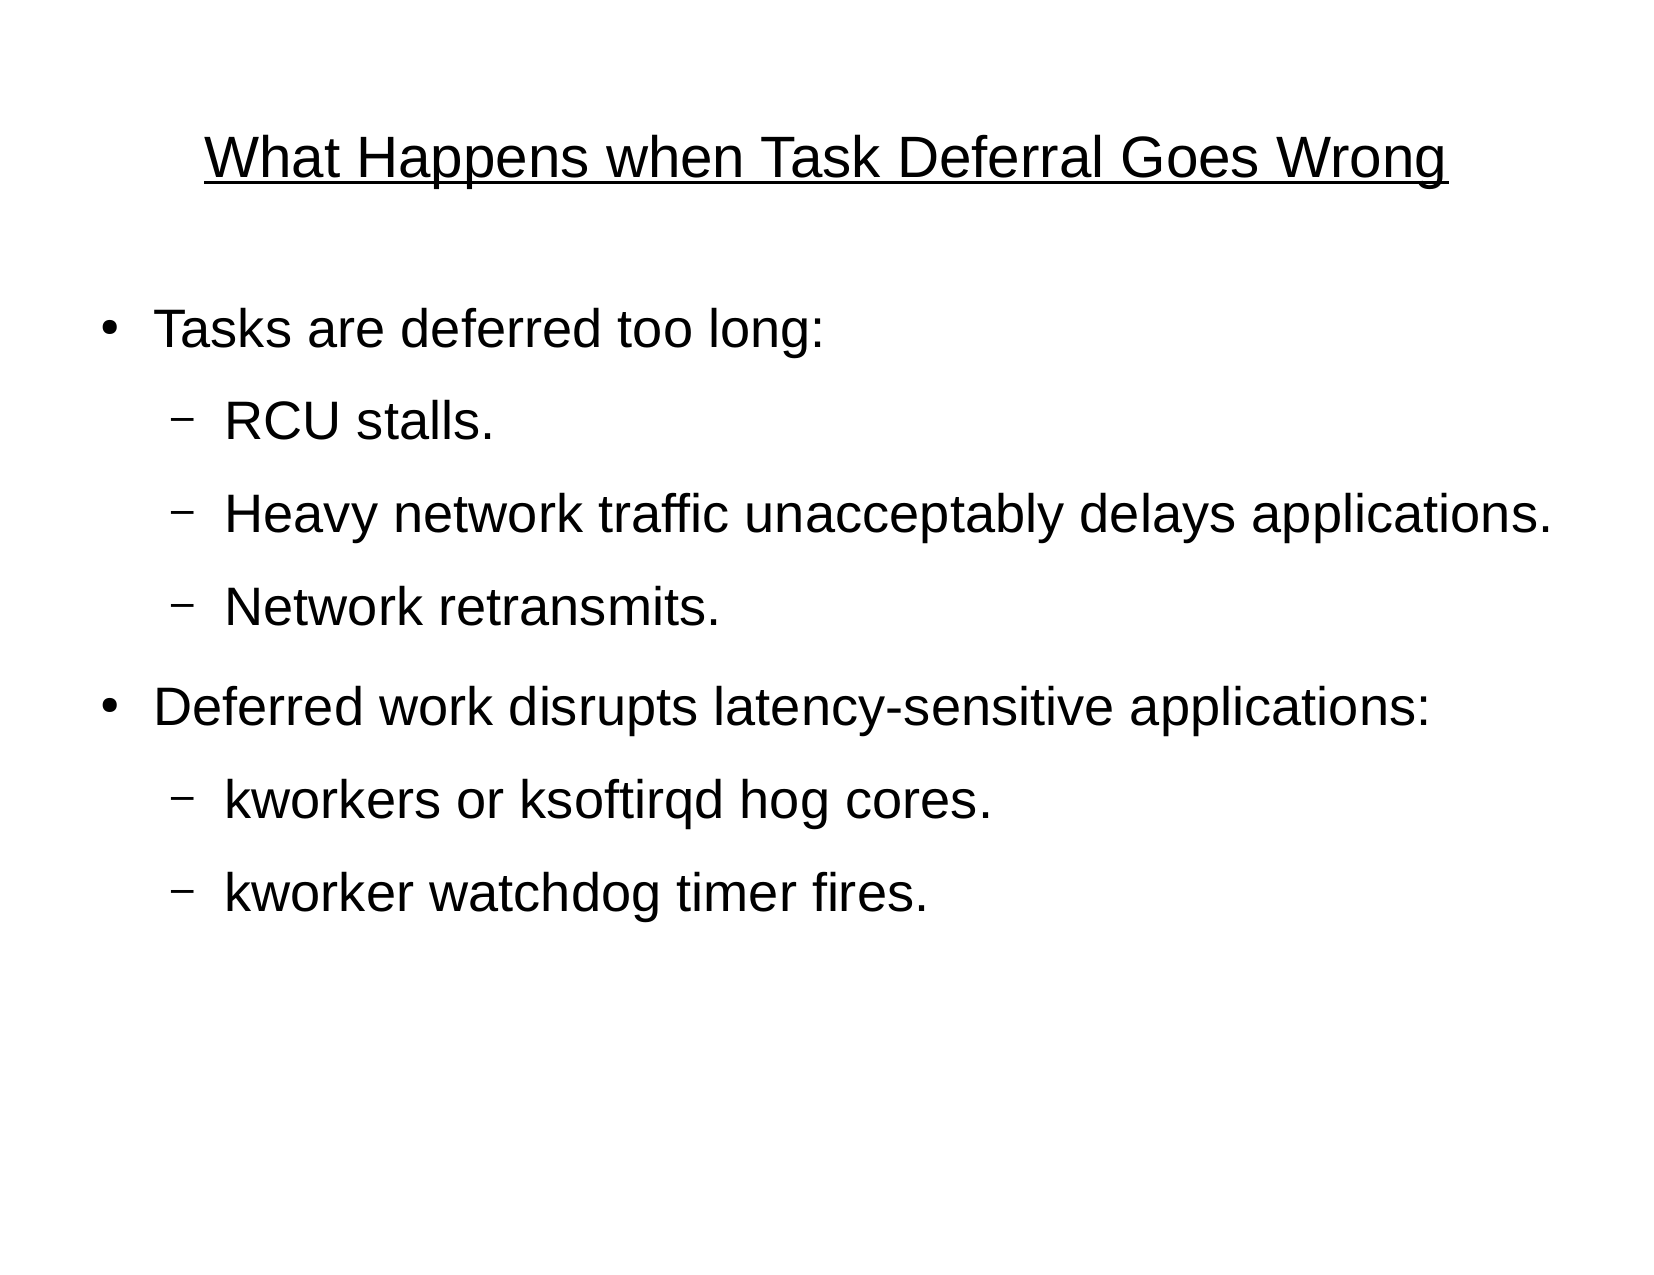

# What Happens when Task Deferral Goes Wrong
Tasks are deferred too long:
RCU stalls.
Heavy network traffic unacceptably delays applications.
Network retransmits.
Deferred work disrupts latency-sensitive applications:
kworkers or ksoftirqd hog cores.
kworker watchdog timer fires.